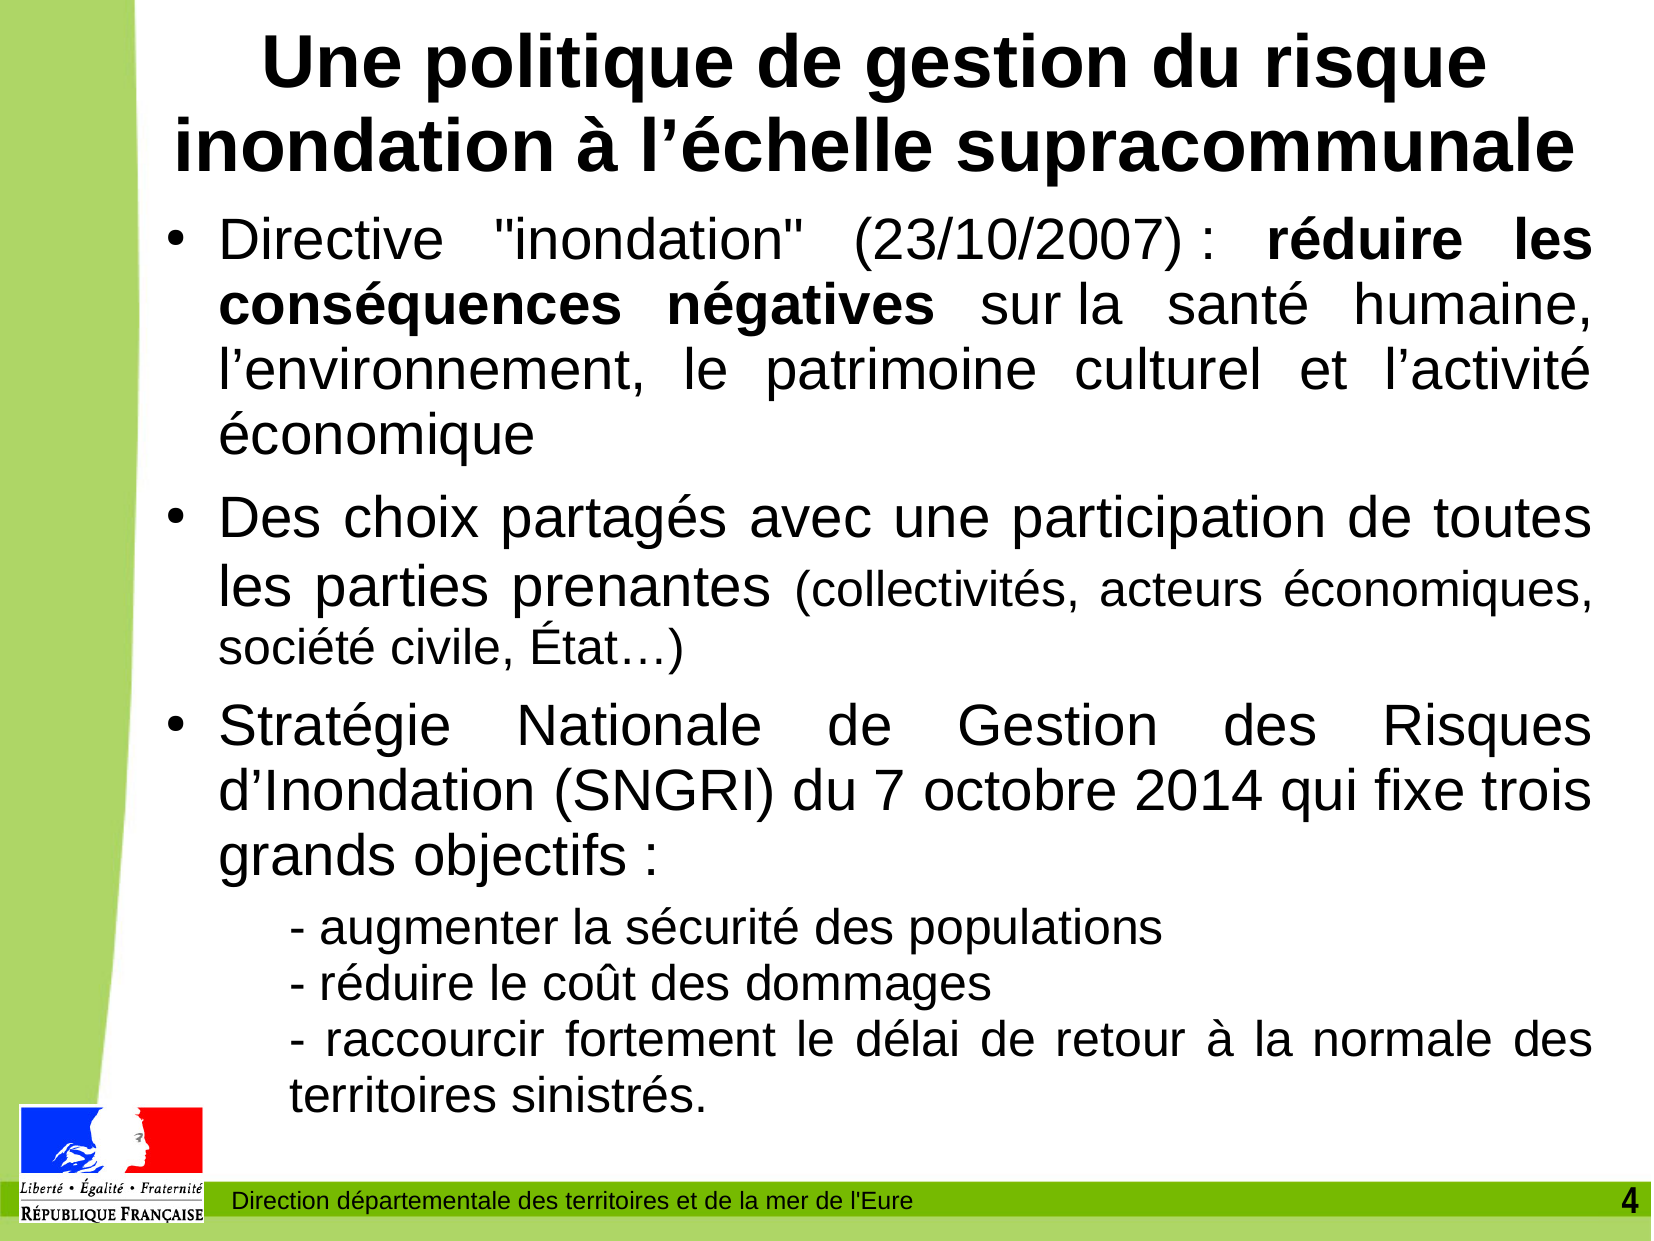

# Une politique de gestion du risque inondation à l’échelle supracommunale
Directive "inondation" (23/10/2007) : réduire les conséquences négatives sur la santé humaine, l’environnement, le patrimoine culturel et l’activité économique
Des choix partagés avec une participation de toutes les parties prenantes (collectivités, acteurs économiques, société civile, État…)
Stratégie Nationale de Gestion des Risques d’Inondation (SNGRI) du 7 octobre 2014 qui fixe trois grands objectifs :
- augmenter la sécurité des populations
- réduire le coût des dommages
- raccourcir fortement le délai de retour à la normale des territoires sinistrés.